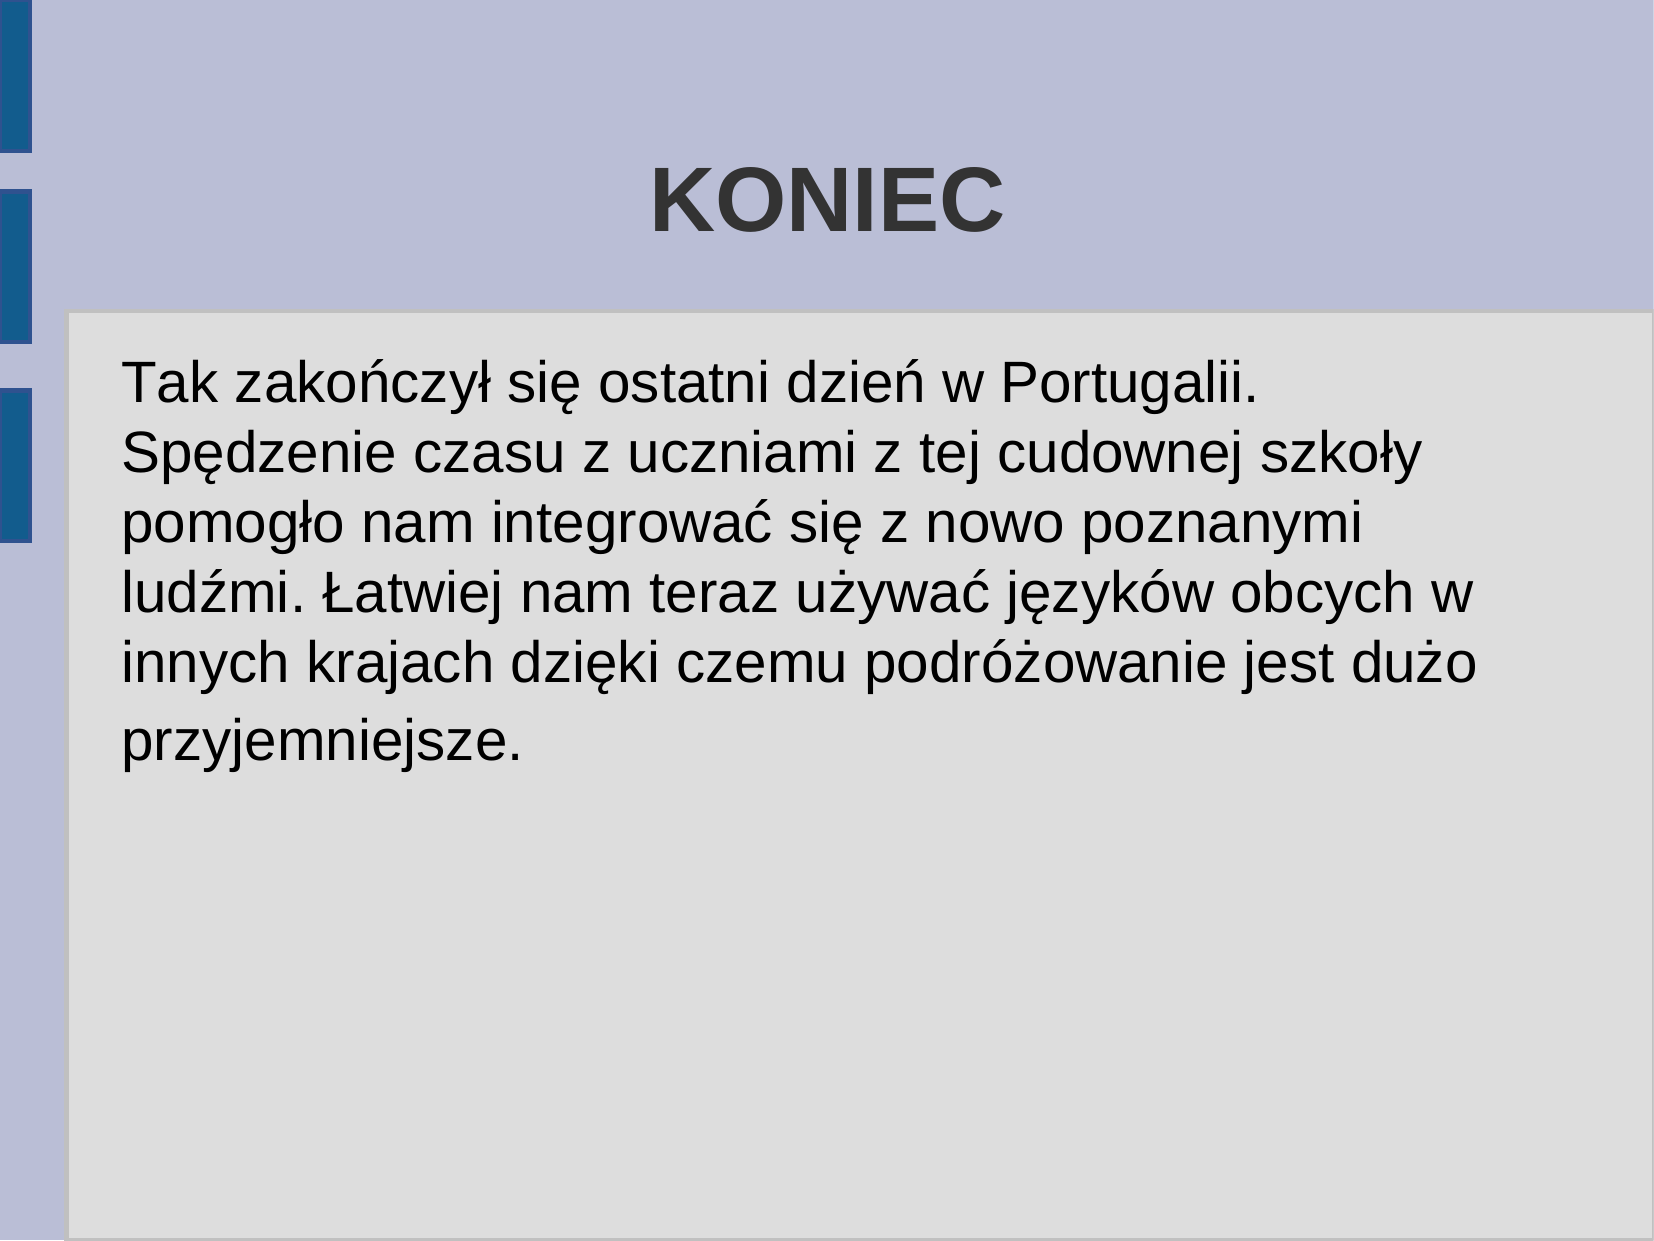

# KONIEC
Tak zakończył się ostatni dzień w Portugalii. Spędzenie czasu z uczniami z tej cudownej szkoły pomogło nam integrować się z nowo poznanymi ludźmi. Łatwiej nam teraz używać języków obcych w innych krajach dzięki czemu podróżowanie jest dużo przyjemniejsze.